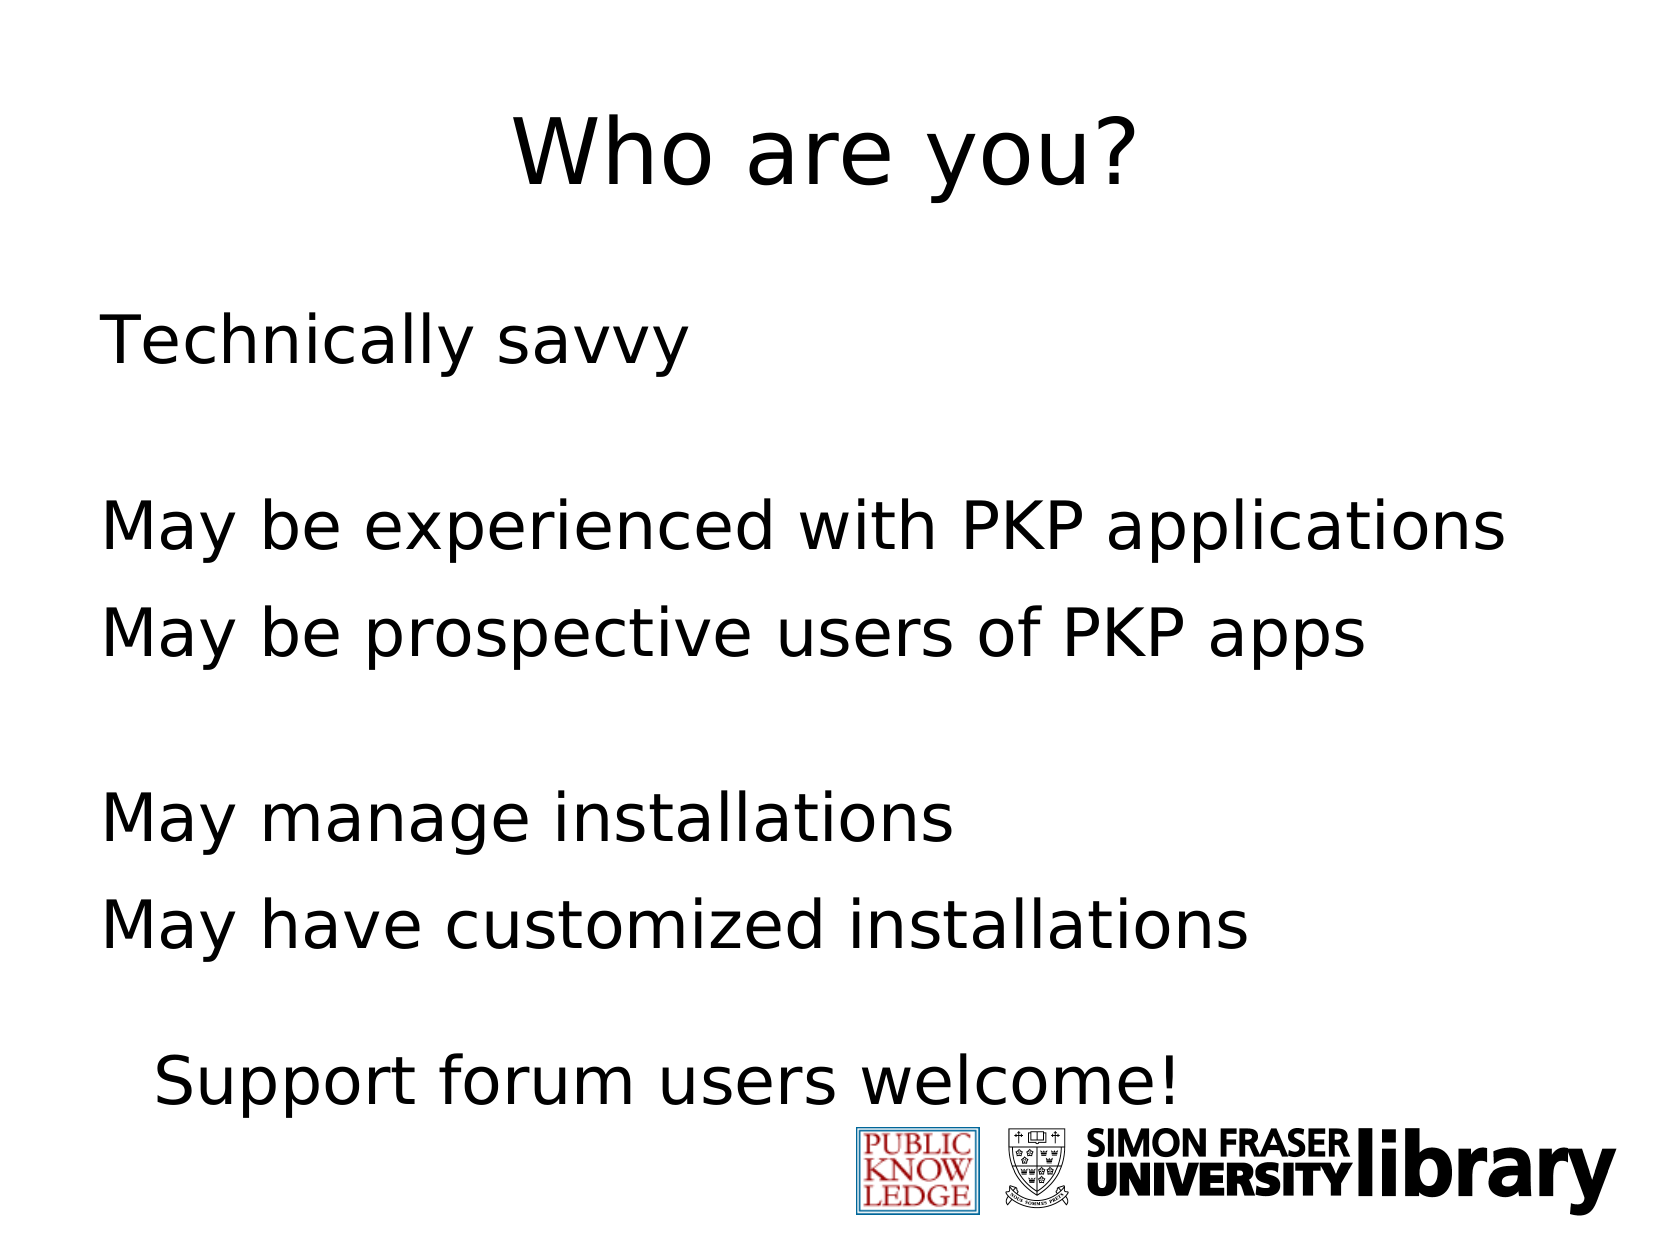

# Who are you?
Technically savvy
May be experienced with PKP applications
May be prospective users of PKP apps
May manage installations
May have customized installations
Support forum users welcome!